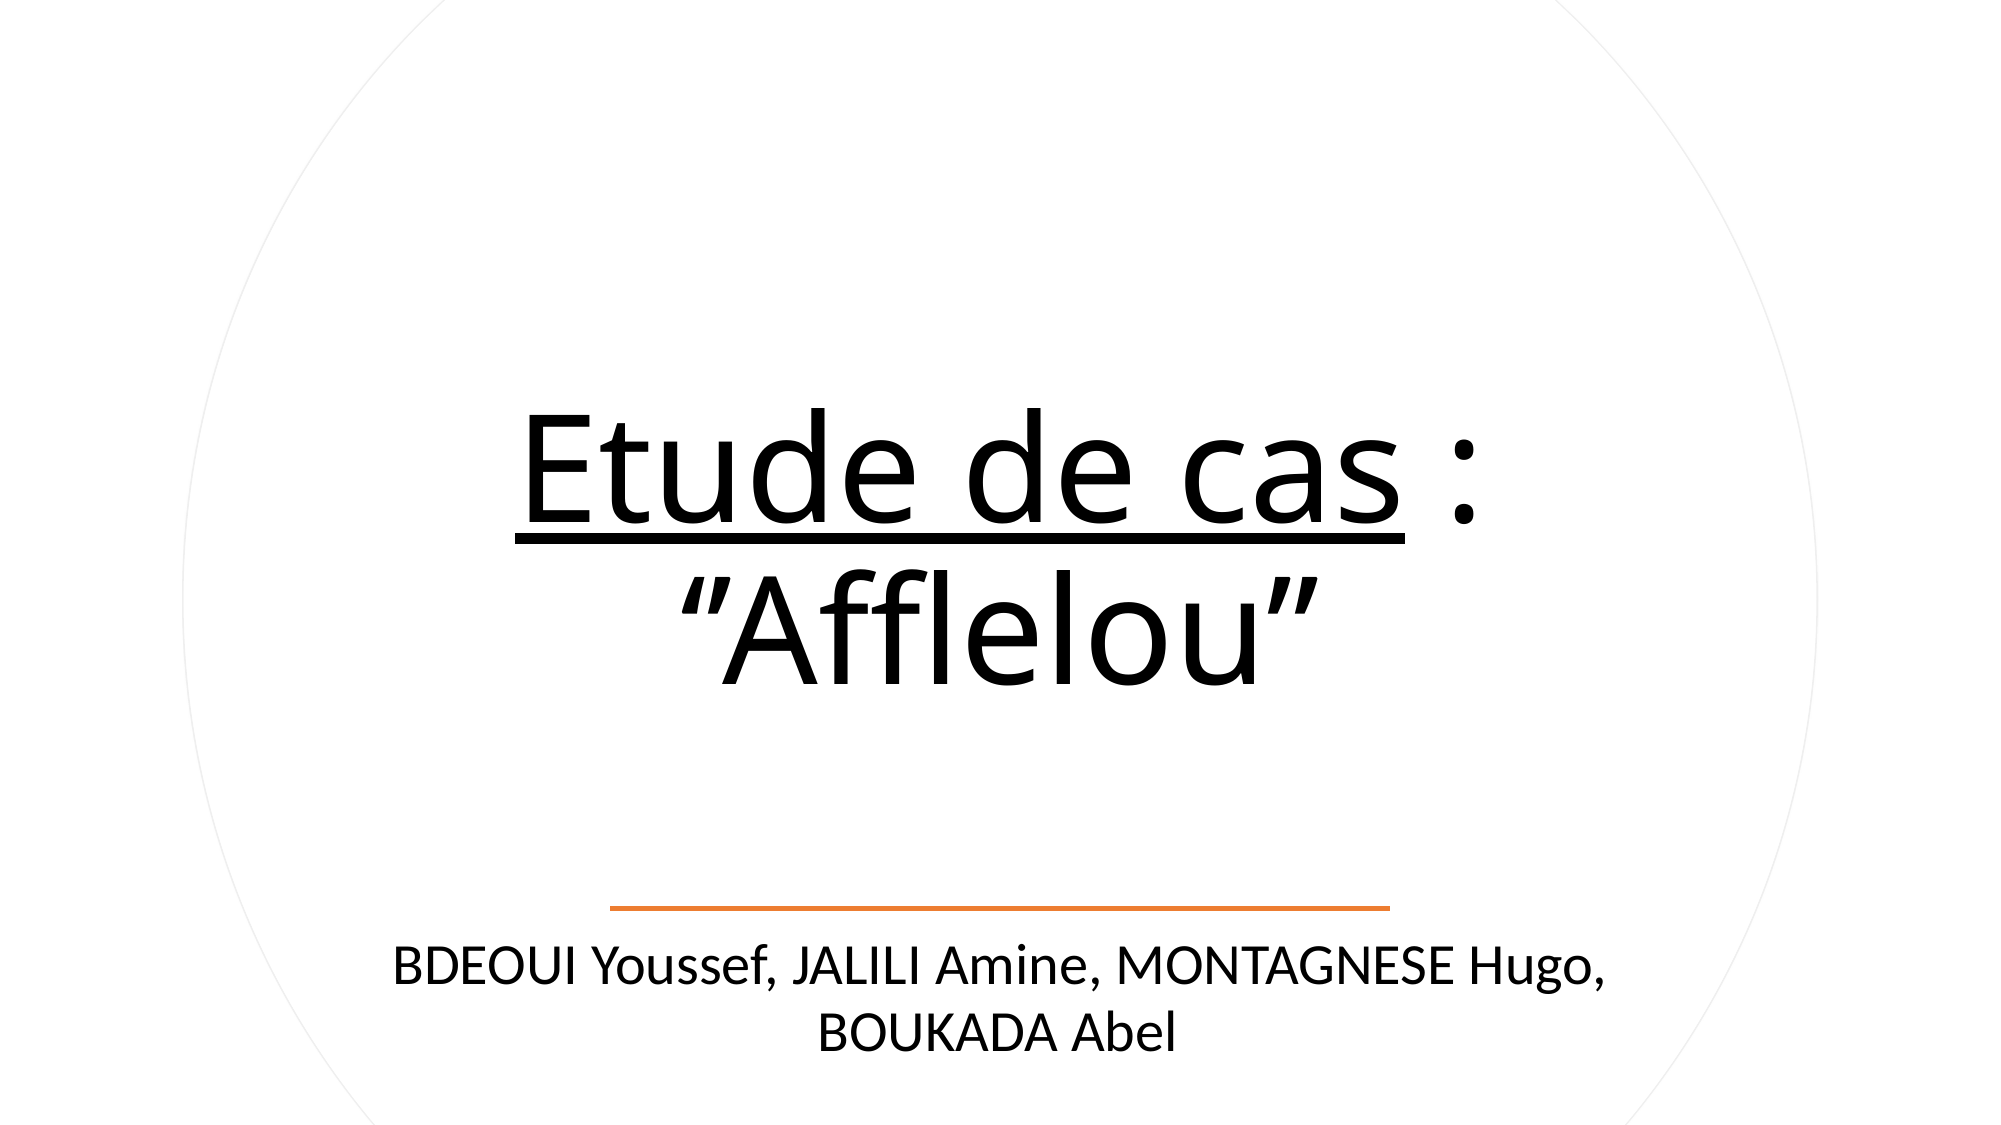

# Etude de cas : ‘’Afflelou’’
BDEOUI Youssef, JALILI Amine, MONTAGNESE Hugo,
BOUKADA Abel